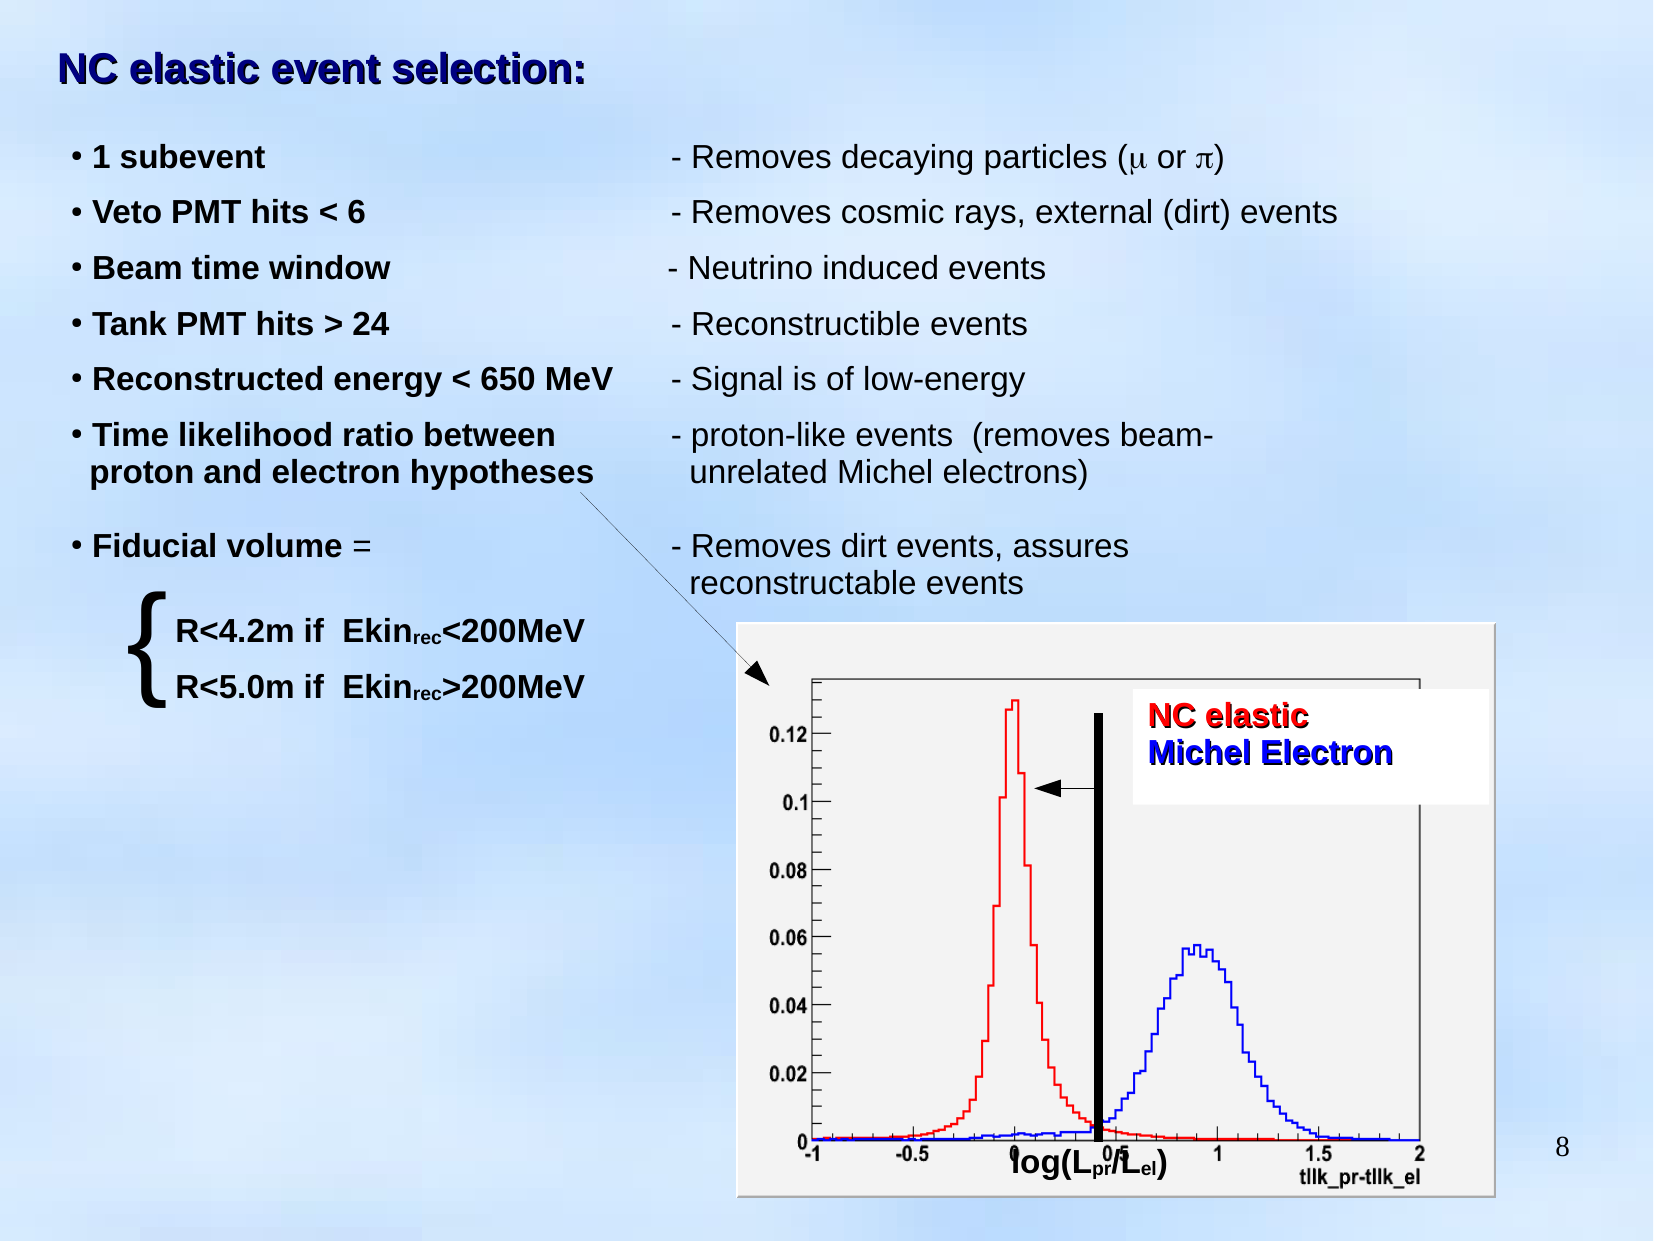

NC elastic event selection:
 1 subevent 						- Removes decaying particles (m or p)
 Veto PMT hits < 6 	- Removes cosmic rays, external (dirt) events
 Beam time window - Neutrino induced events
 Tank PMT hits > 24 	- Reconstructible events
 Reconstructed energy < 650 MeV 	- Signal is of low-energy
 Time likelihood ratio between 		- proton-like events (removes beam-
 proton and electron hypotheses 	 unrelated Michel electrons)
 Fiducial volume = 				- Removes dirt events, assures
								 reconstructable events
{
R<4.2m if Ekinrec<200MeV
R<5.0m if Ekinrec>200MeV
NC elastic
Michel Electron
log(Lpr/Lel)
8